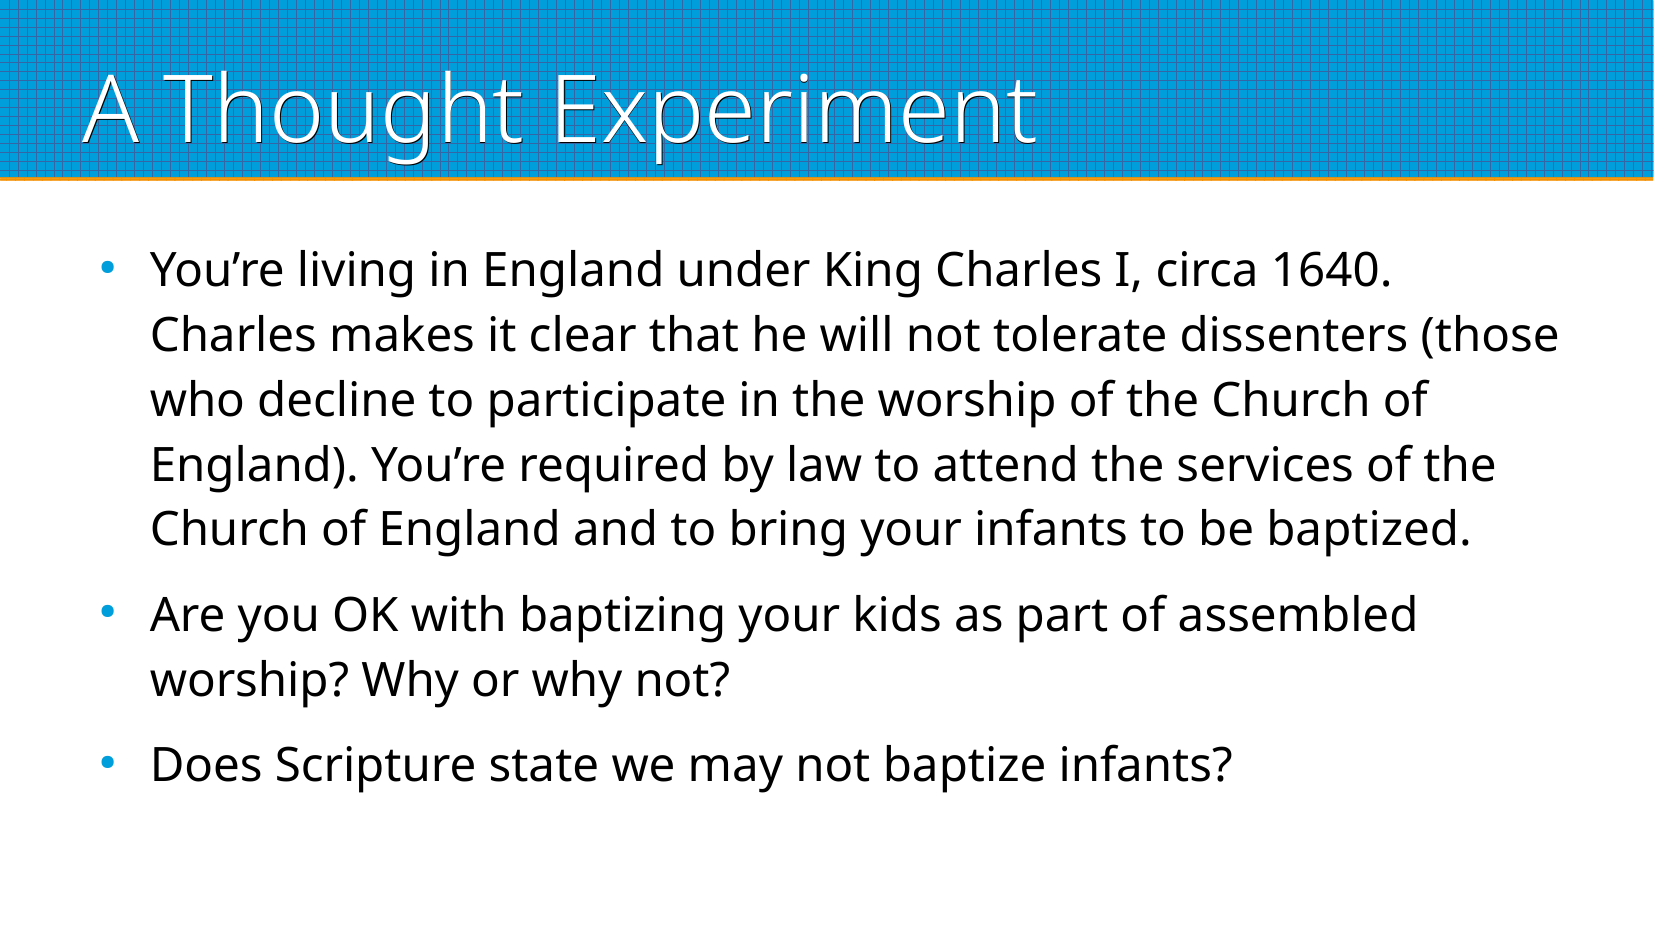

# A Thought Experiment
You’re living in England under King Charles I, circa 1640. Charles makes it clear that he will not tolerate dissenters (those who decline to participate in the worship of the Church of England). You’re required by law to attend the services of the Church of England and to bring your infants to be baptized.
Are you OK with baptizing your kids as part of assembled worship? Why or why not?
Does Scripture state we may not baptize infants?